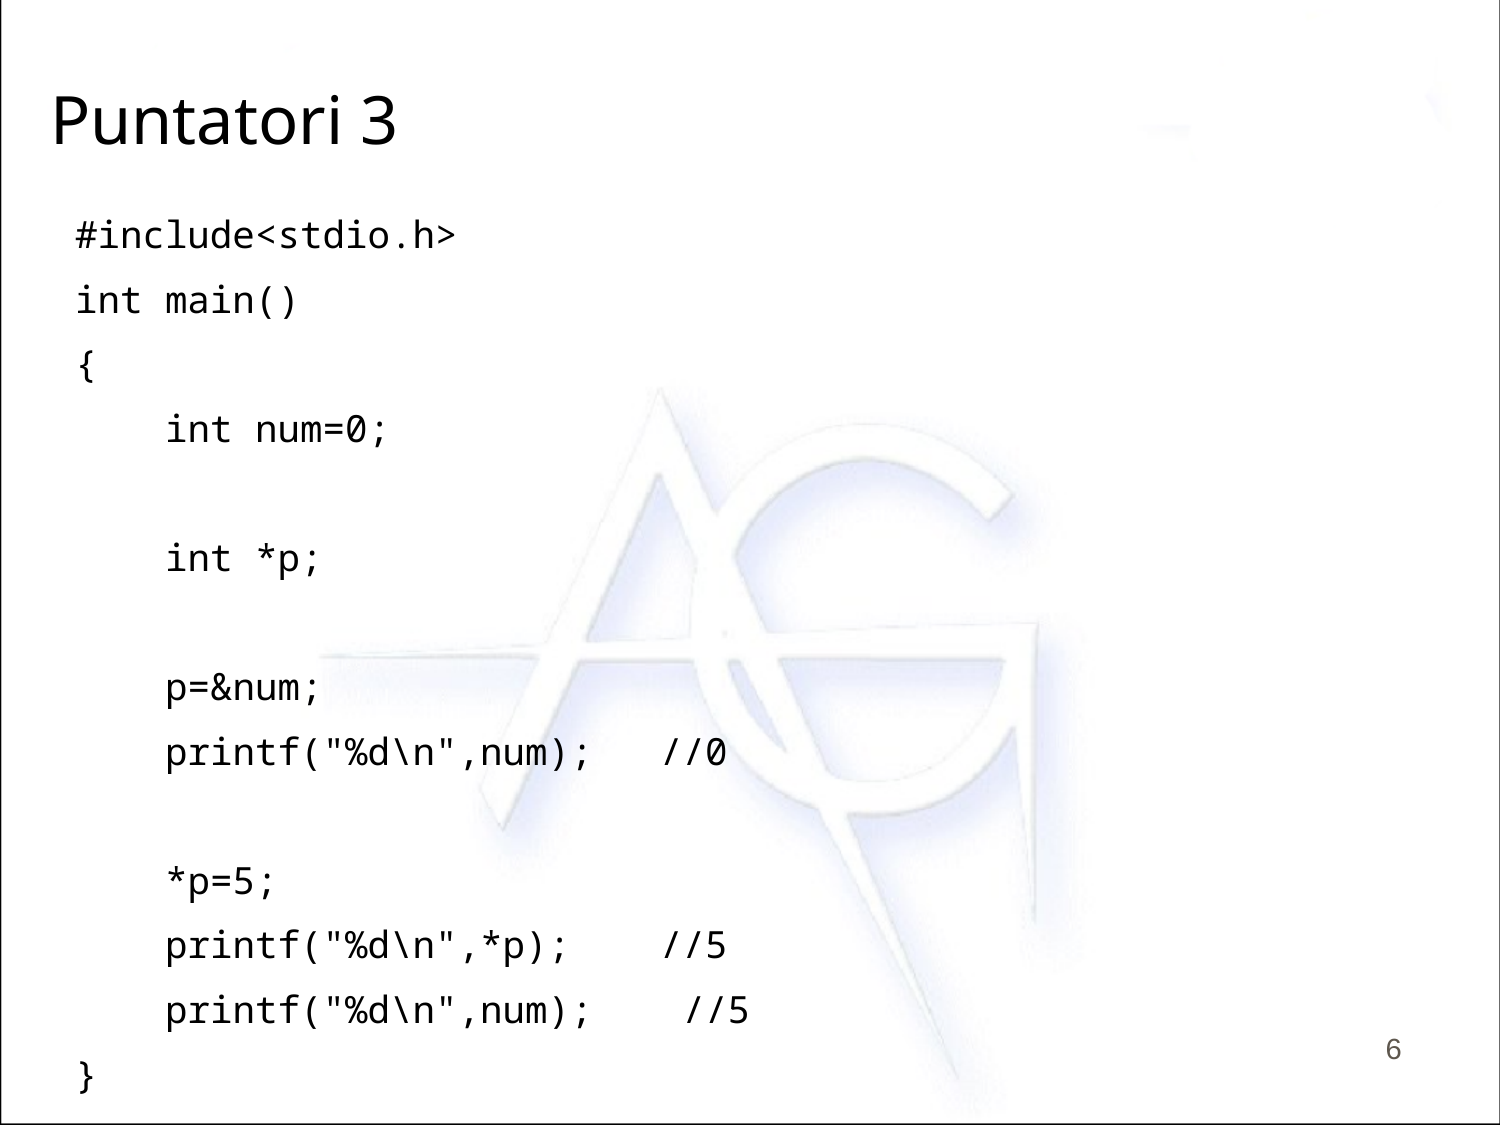

# Puntatori 3
#include<stdio.h>
int main()
{
 int num=0;
 int *p;
 p=&num;
 printf("%d\n",num); //0
 *p=5;
 printf("%d\n",*p); //5
 printf("%d\n",num); //5
}
6